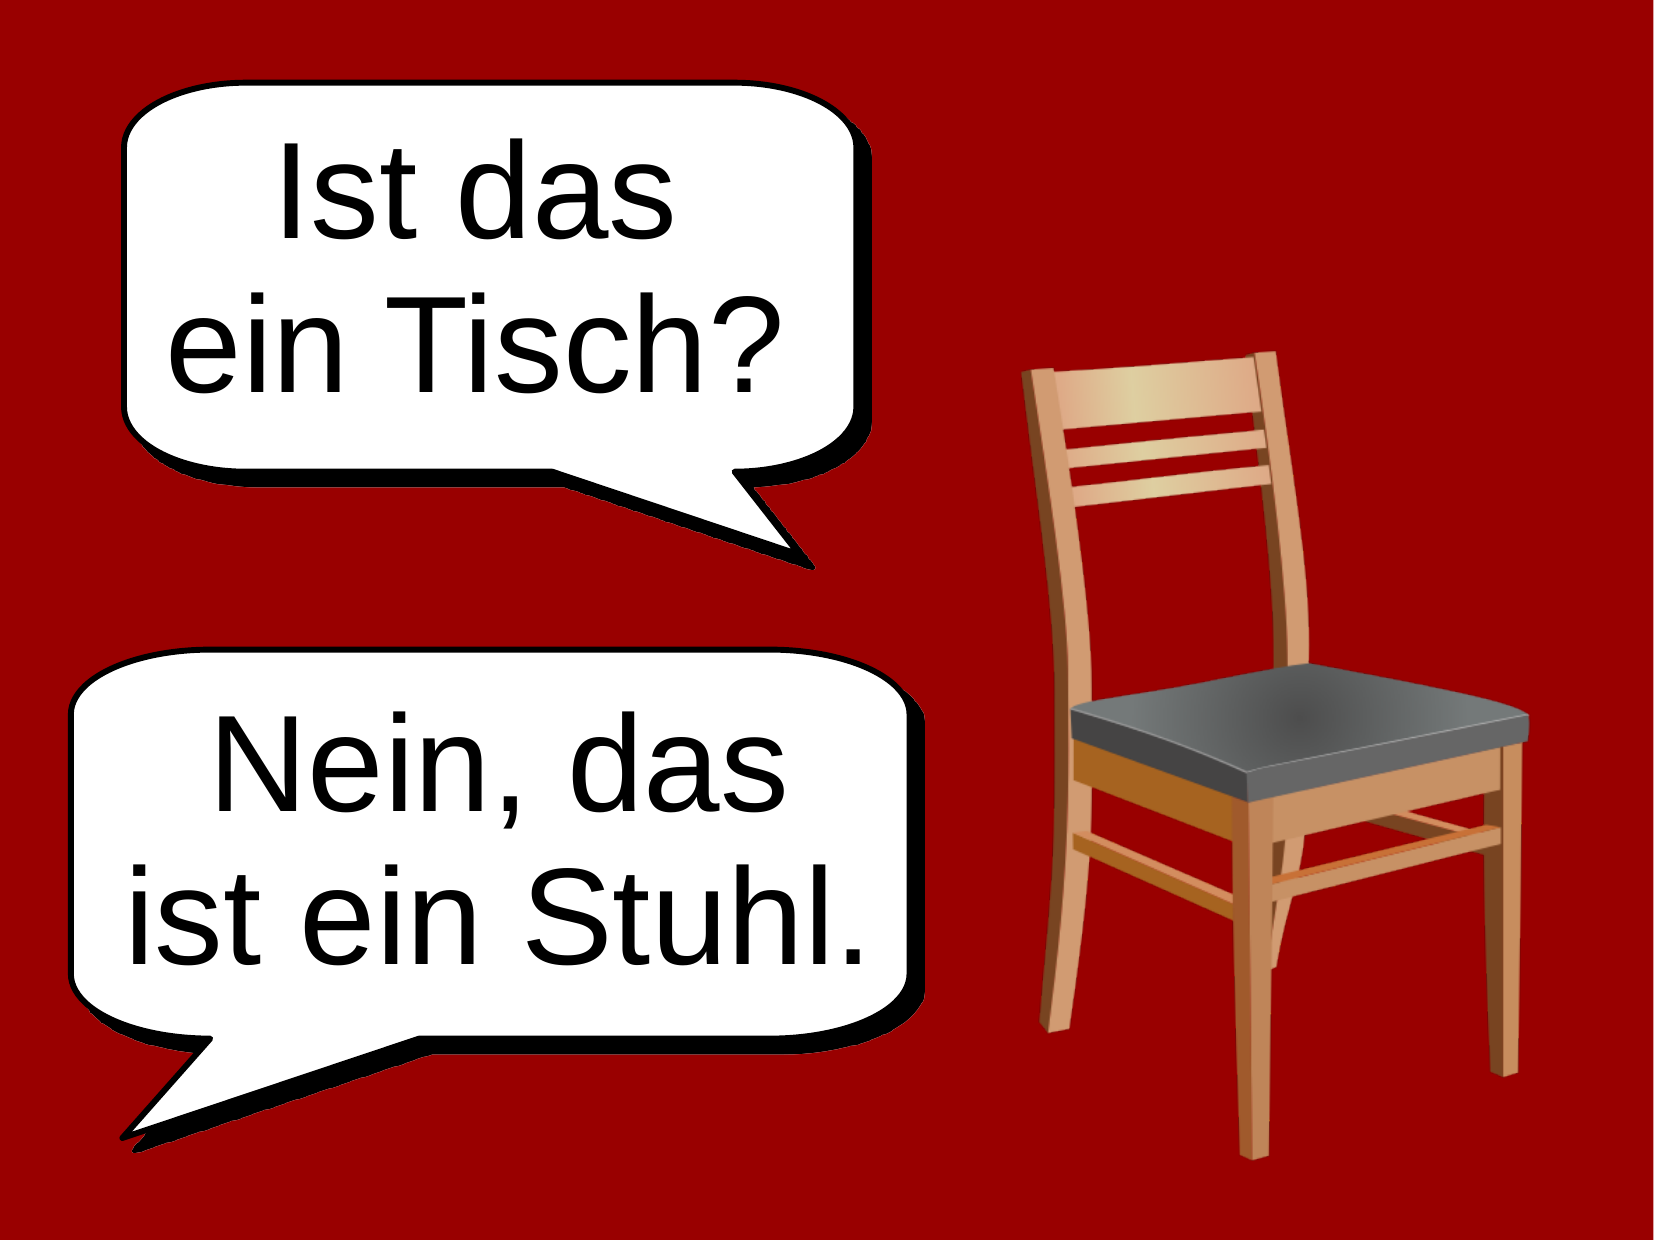

Ist das
ein Tisch?
Nein, das
ist ein Stuhl.